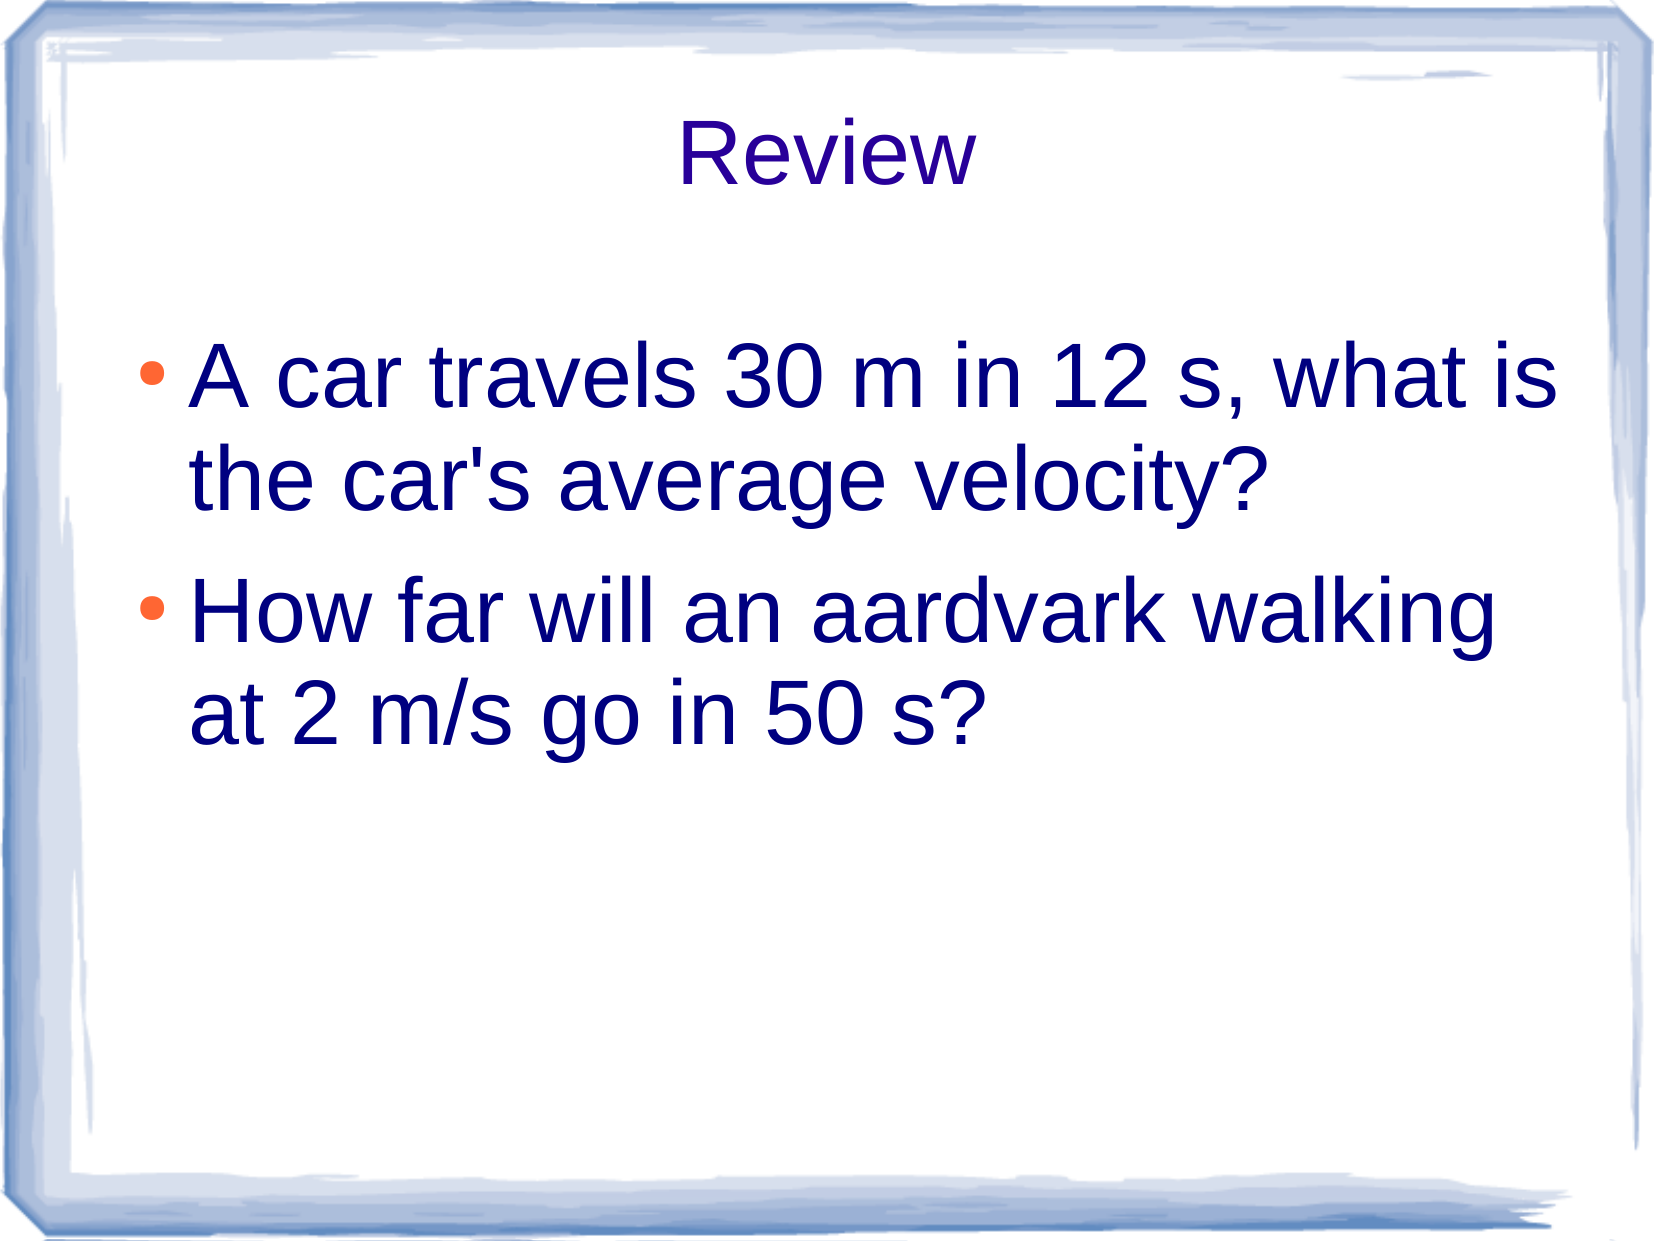

# Review
A car travels 30 m in 12 s, what is the car's average velocity?
How far will an aardvark walking at 2 m/s go in 50 s?